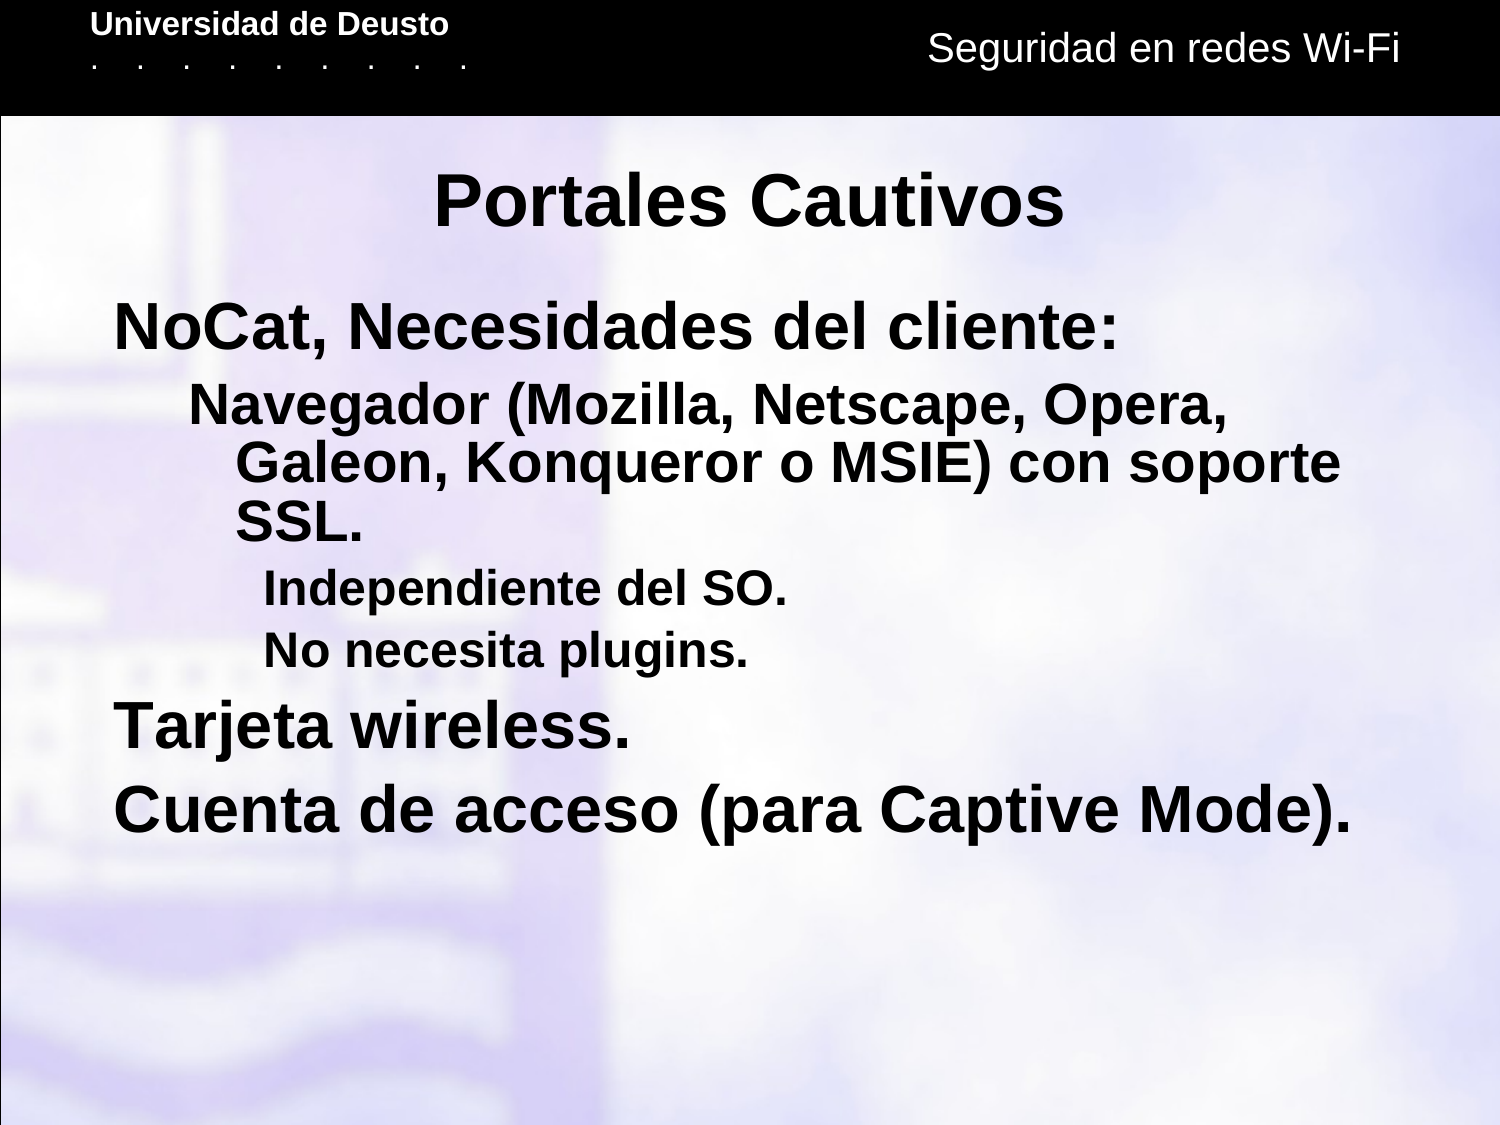

# Portales Cautivos
NoCat, Necesidades del cliente:
Navegador (Mozilla, Netscape, Opera, Galeon, Konqueror o MSIE) con soporte SSL.
Independiente del SO.
No necesita plugins.
Tarjeta wireless.
Cuenta de acceso (para Captive Mode).